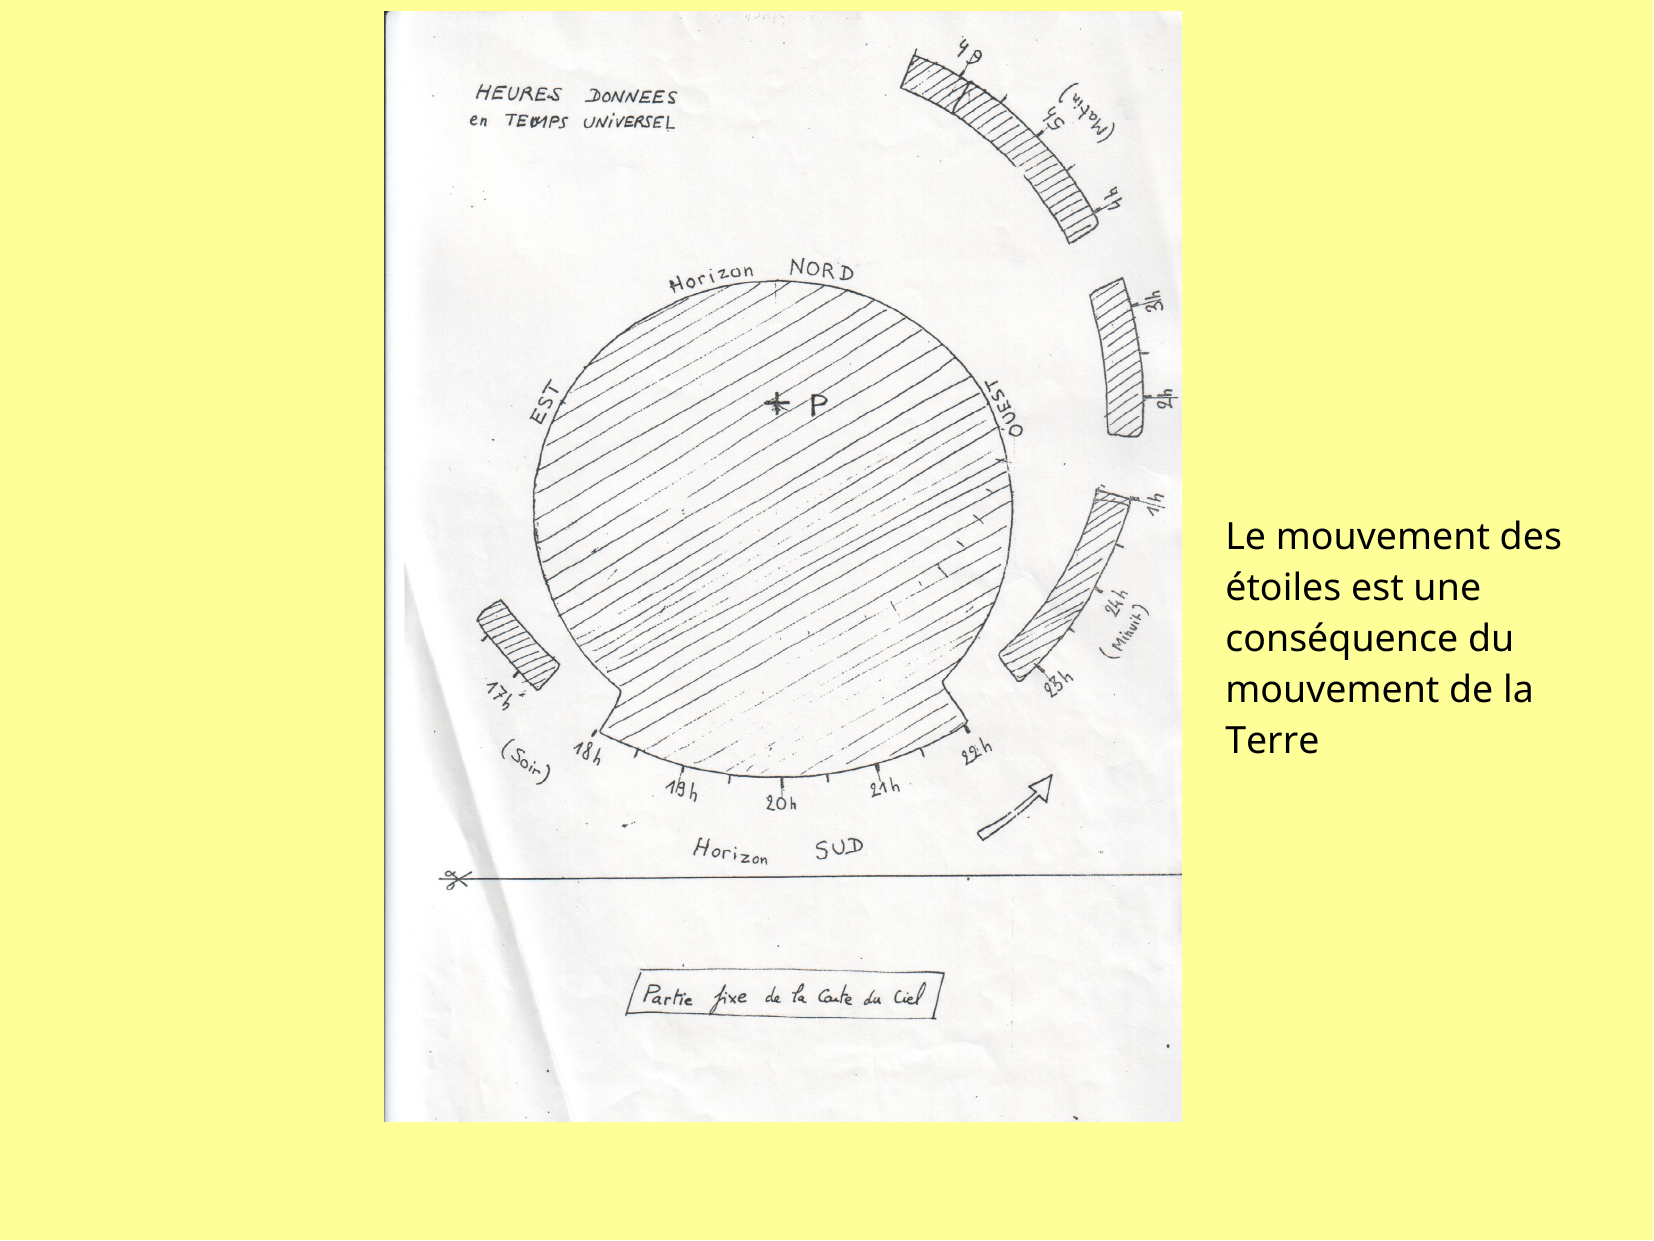

Le mouvement des étoiles est une conséquence du mouvement de la Terre